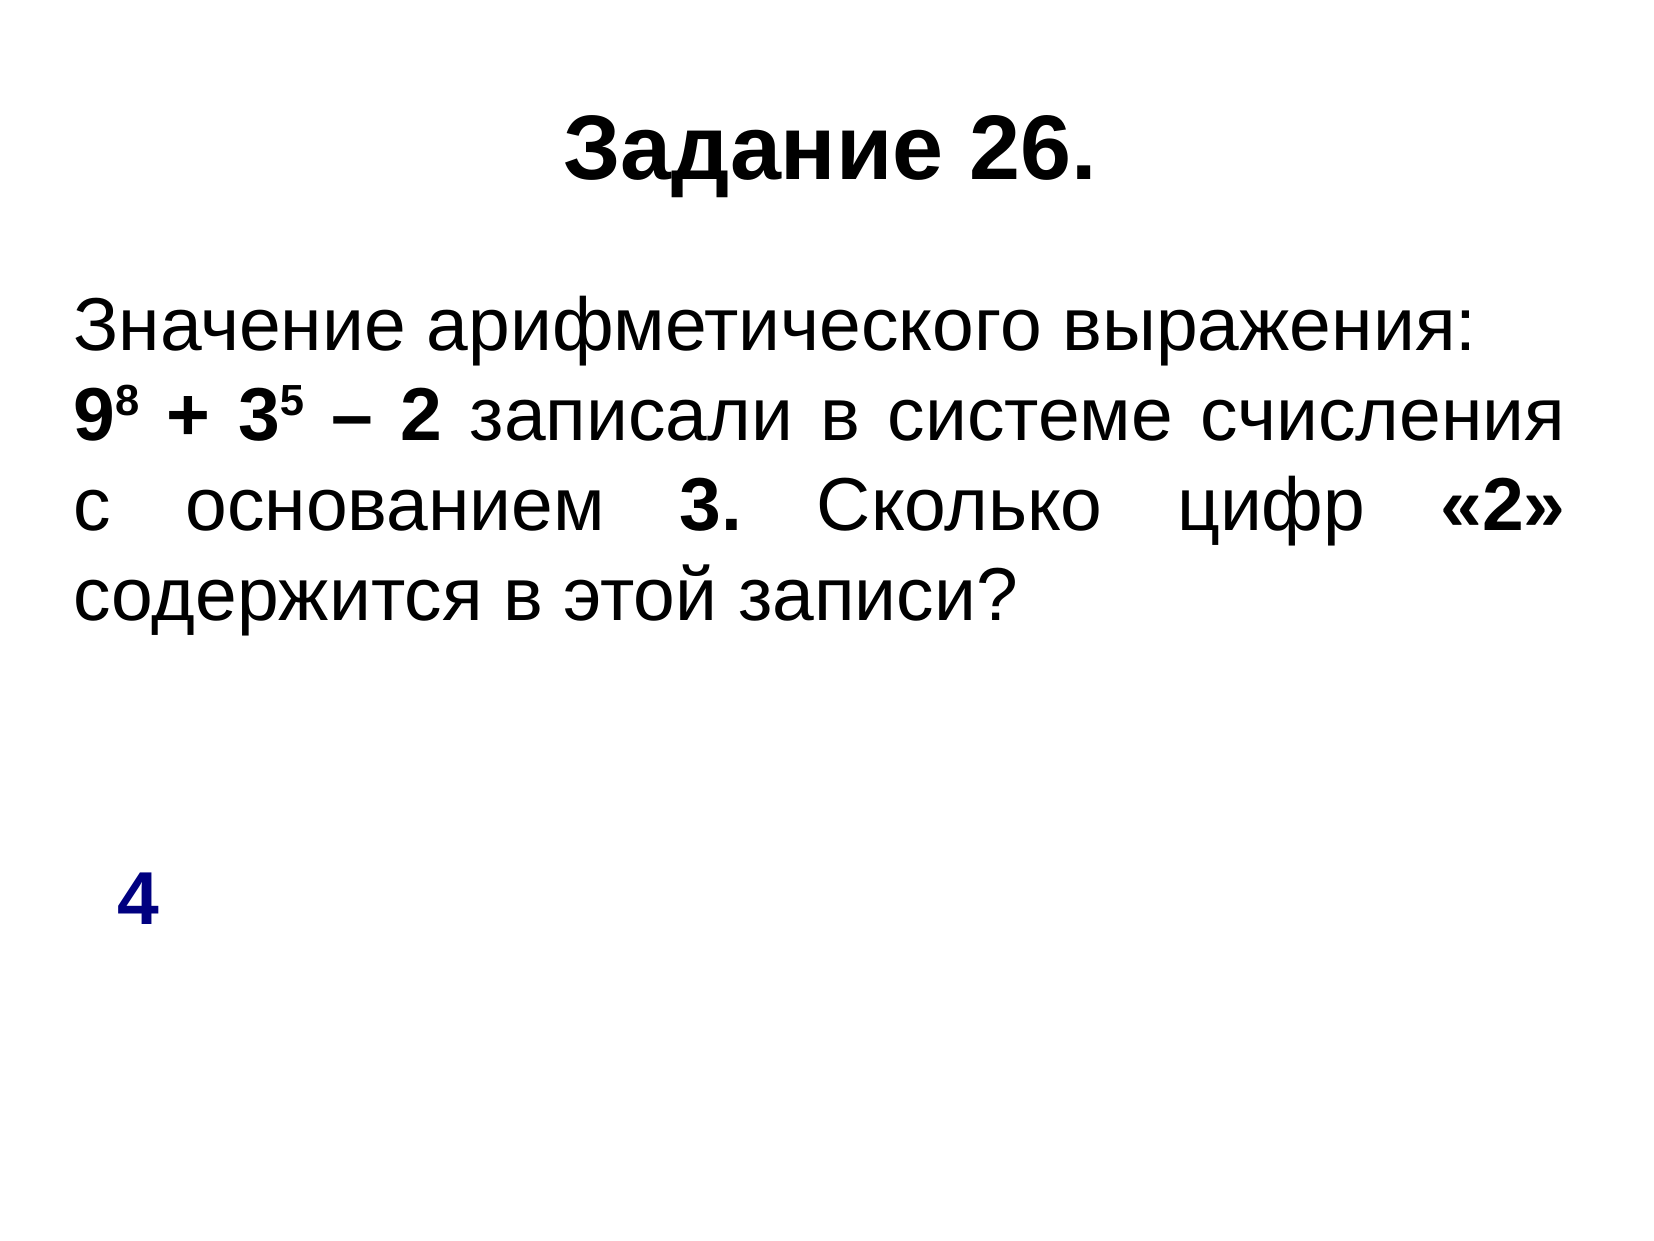

# Задание 26.
Значение арифметического выражения:
98 + 35 – 2 записали в системе счисления с основанием 3. Сколько цифр «2» содержится в этой записи?
4